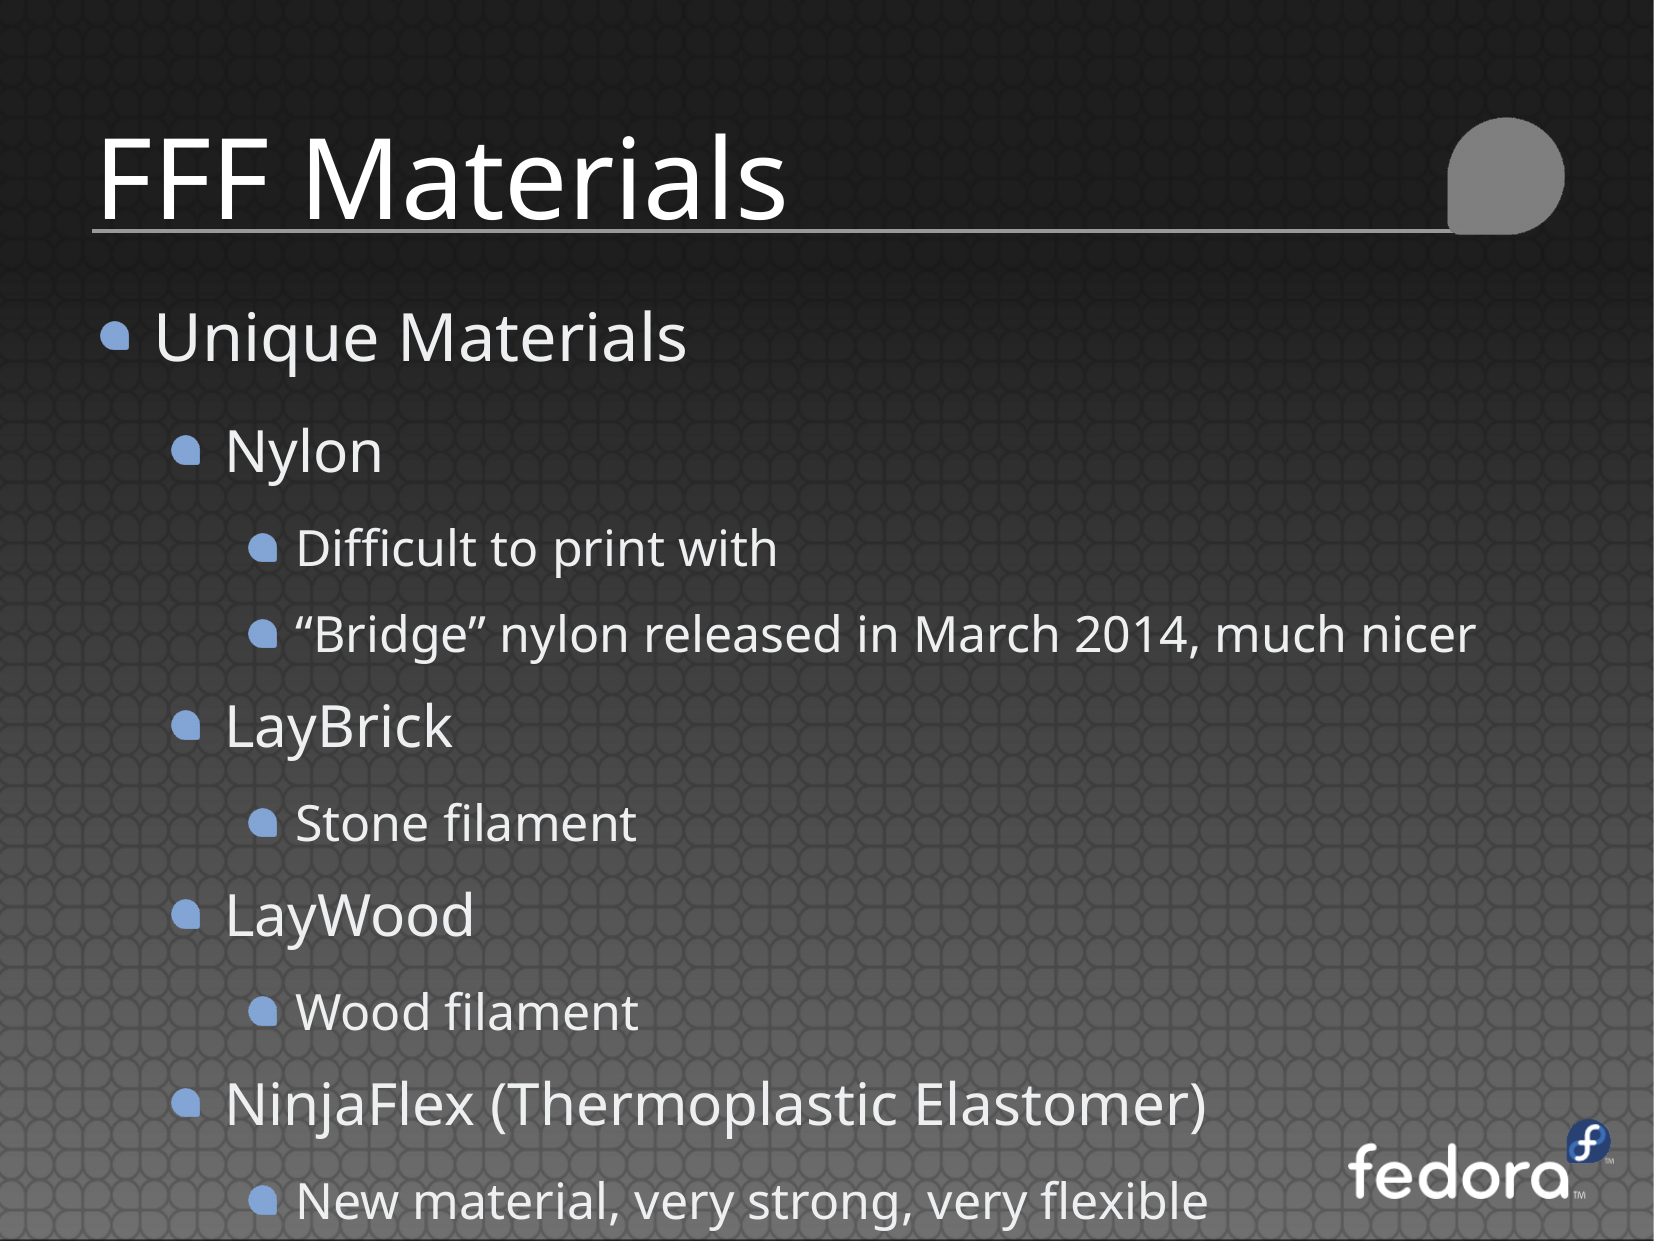

FFF Materials
# Unique Materials
Nylon
Difficult to print with
“Bridge” nylon released in March 2014, much nicer
LayBrick
Stone filament
LayWood
Wood filament
NinjaFlex (Thermoplastic Elastomer)
New material, very strong, very flexible